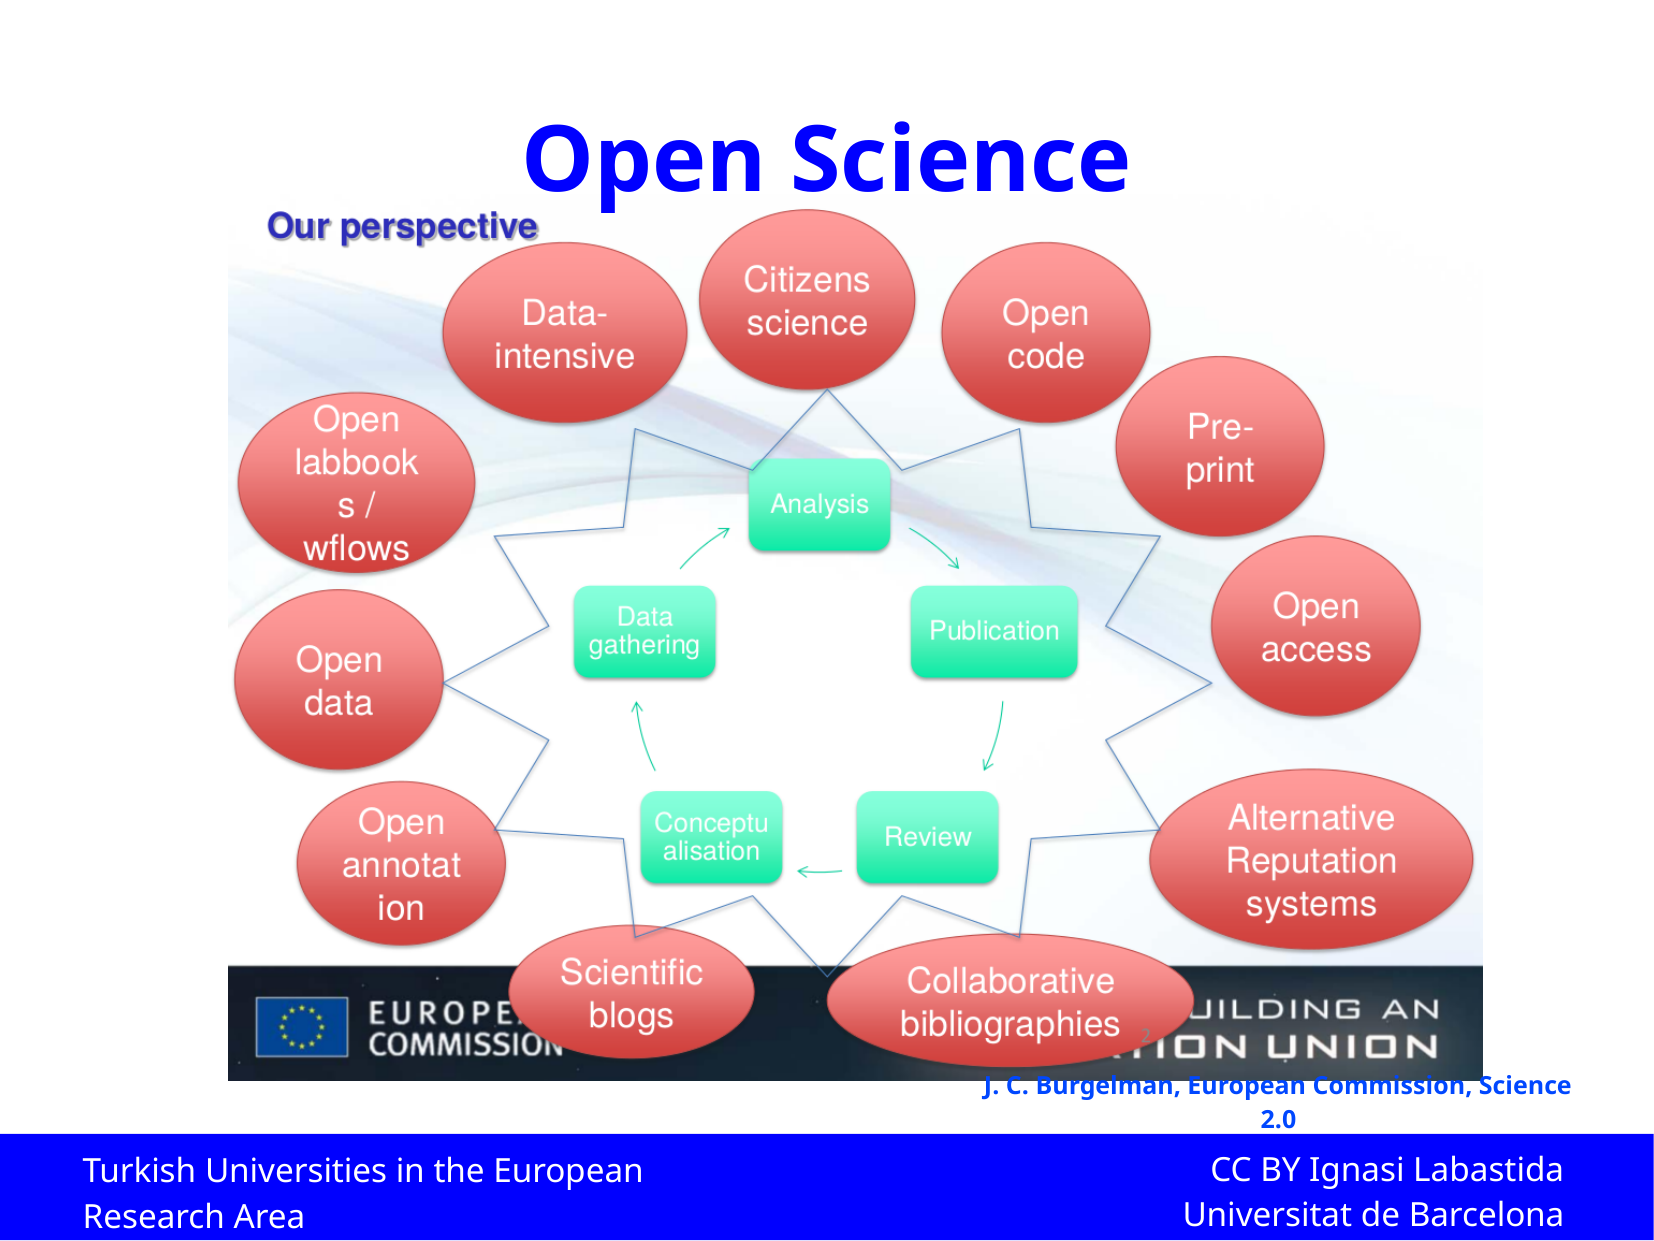

Open Science
# J. C. Burgelman, European Commission, Science 2.0